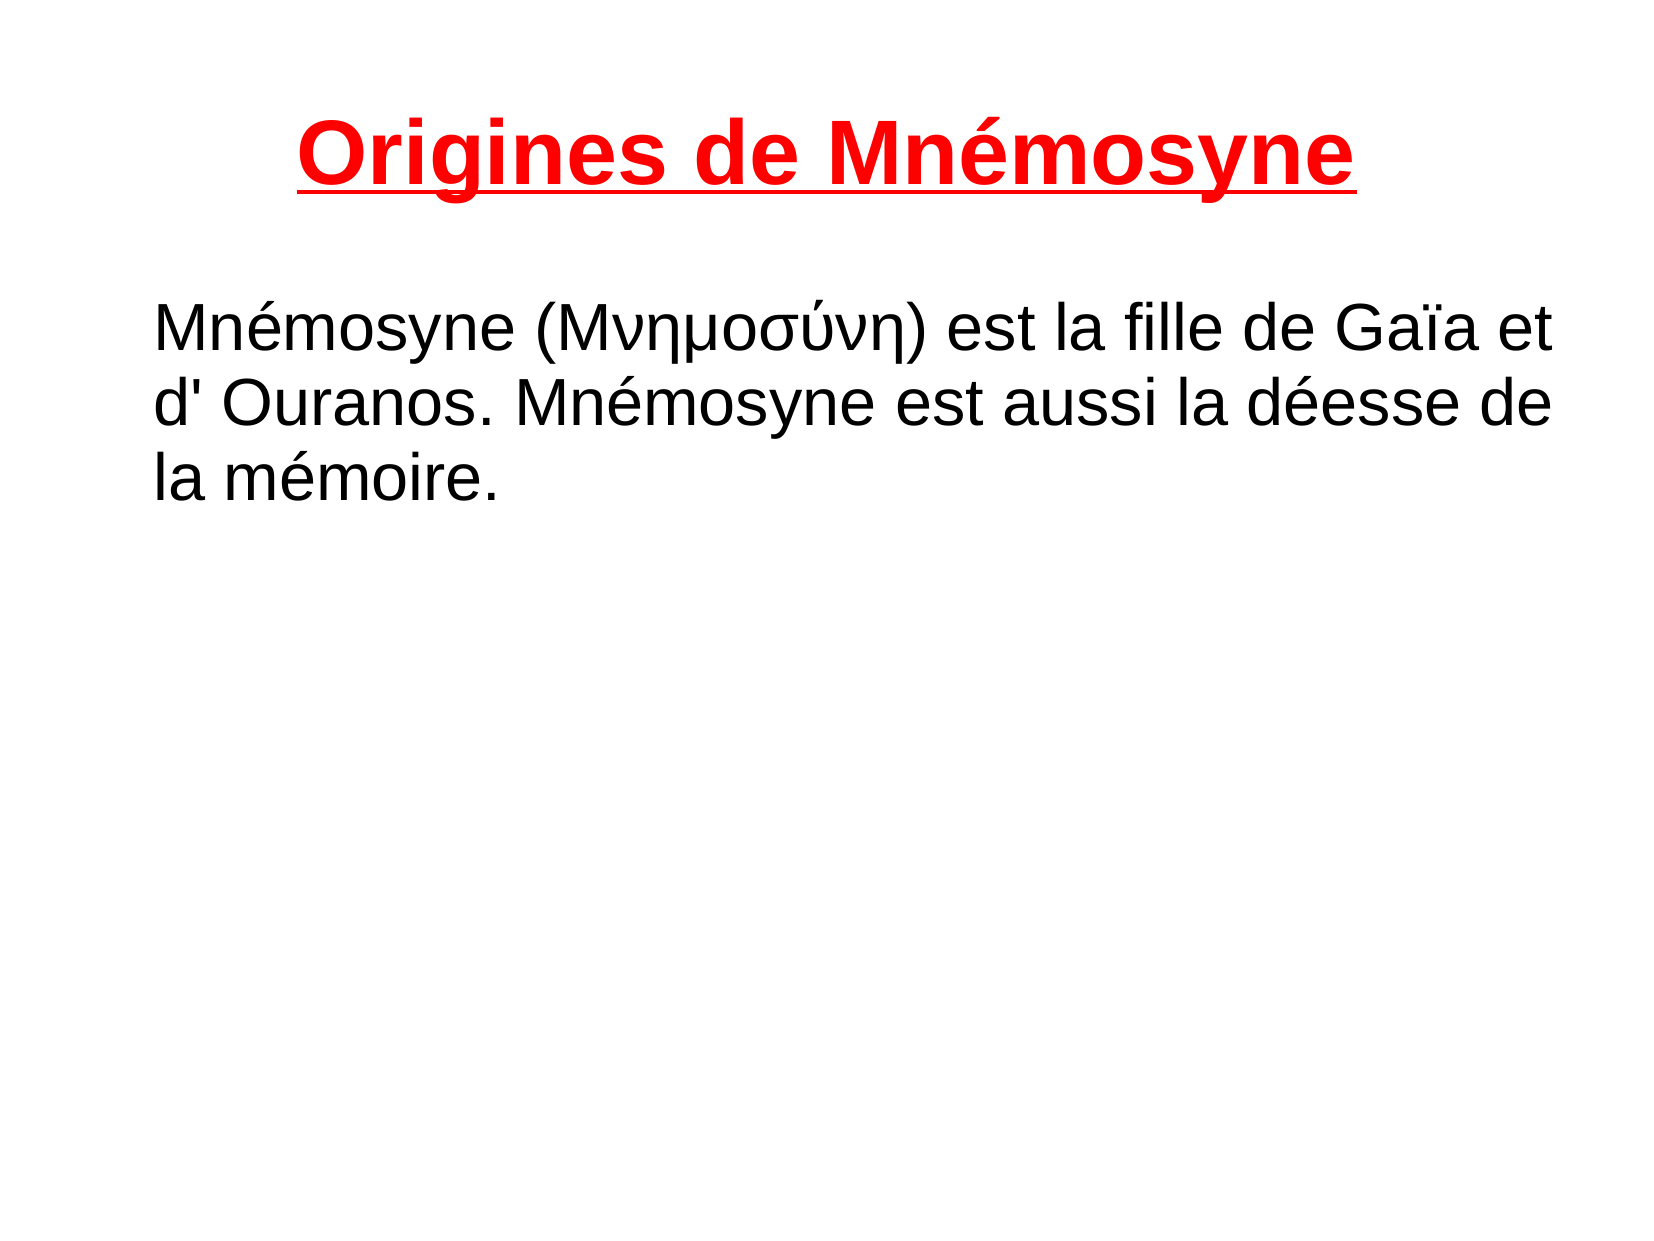

# Origines de Mnémosyne
Mnémosyne (Μνημοσύνη) est la fille de Gaïa et d' Ouranos. Mnémosyne est aussi la déesse de la mémoire.